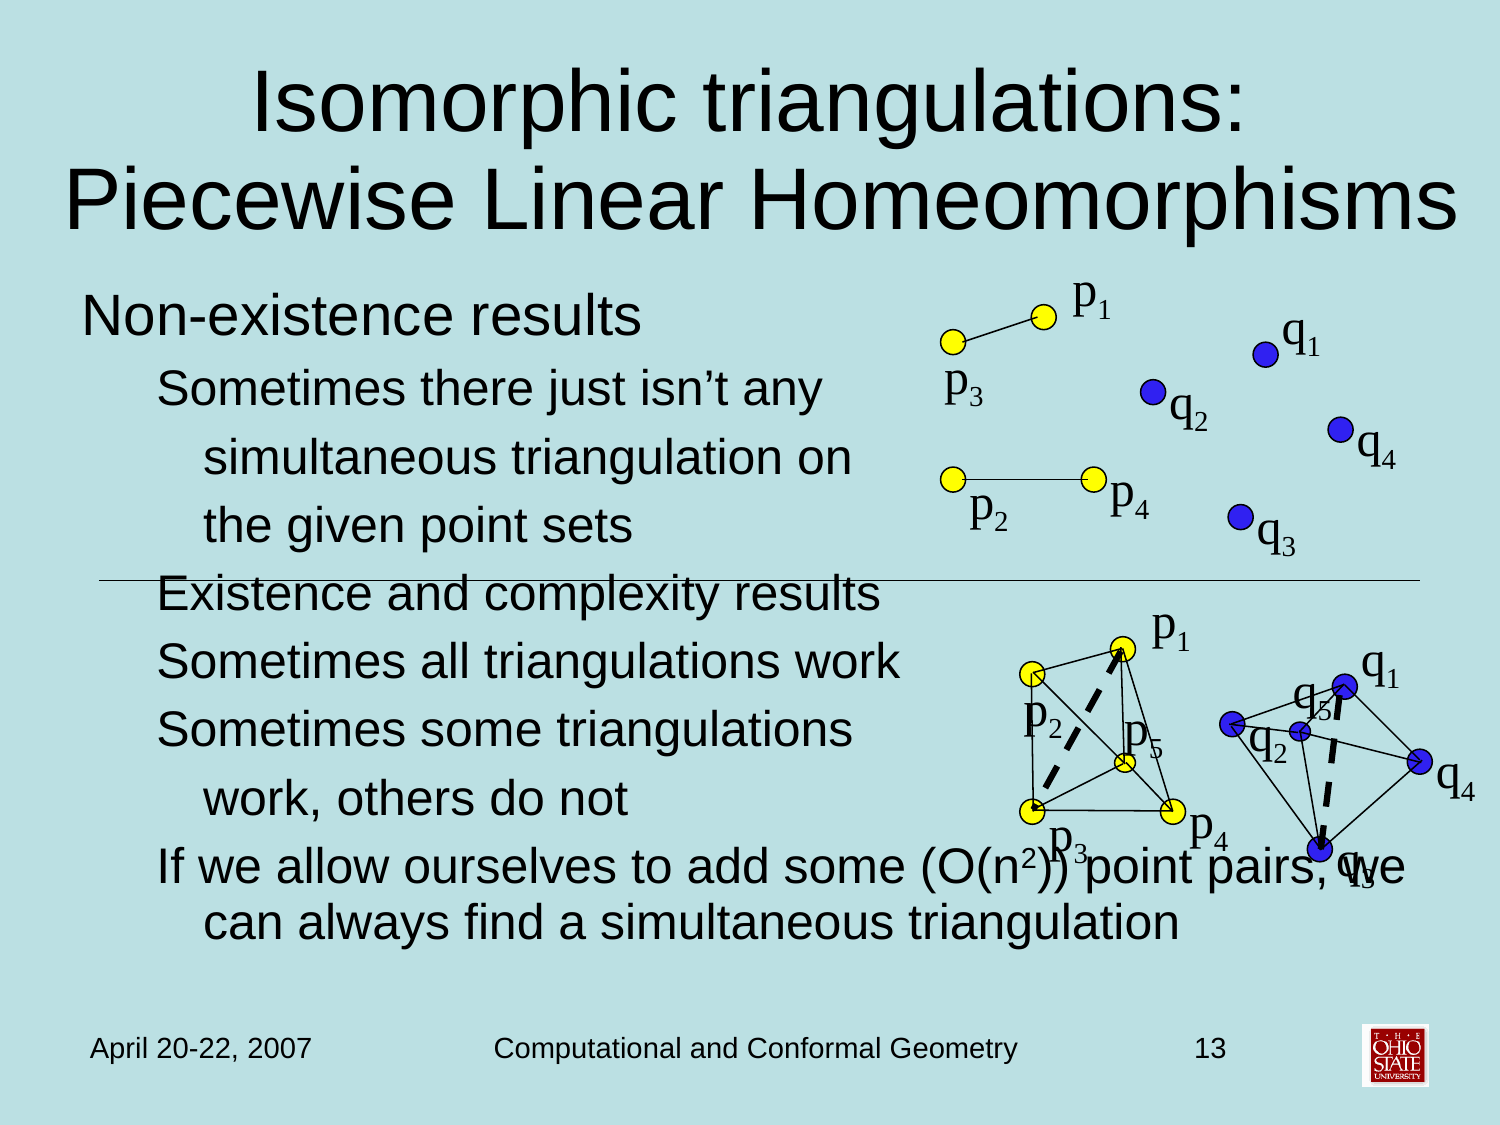

Isomorphic triangulations:
Piecewise Linear Homeomorphisms
p1
q1
p3
q2
q4
p4
p2
q3
# Non-existence results
Sometimes there just isn’t any
	simultaneous triangulation on
	the given point sets
Existence and complexity results
Sometimes all triangulations work
Sometimes some triangulations
	work, others do not
If we allow ourselves to add some (O(n2)) point pairs, we can always find a simultaneous triangulation
p1
q1
p2
q2
q4
p4
p3
q3
q5
p5
April 20-22, 2007
Computational and Conformal Geometry
13